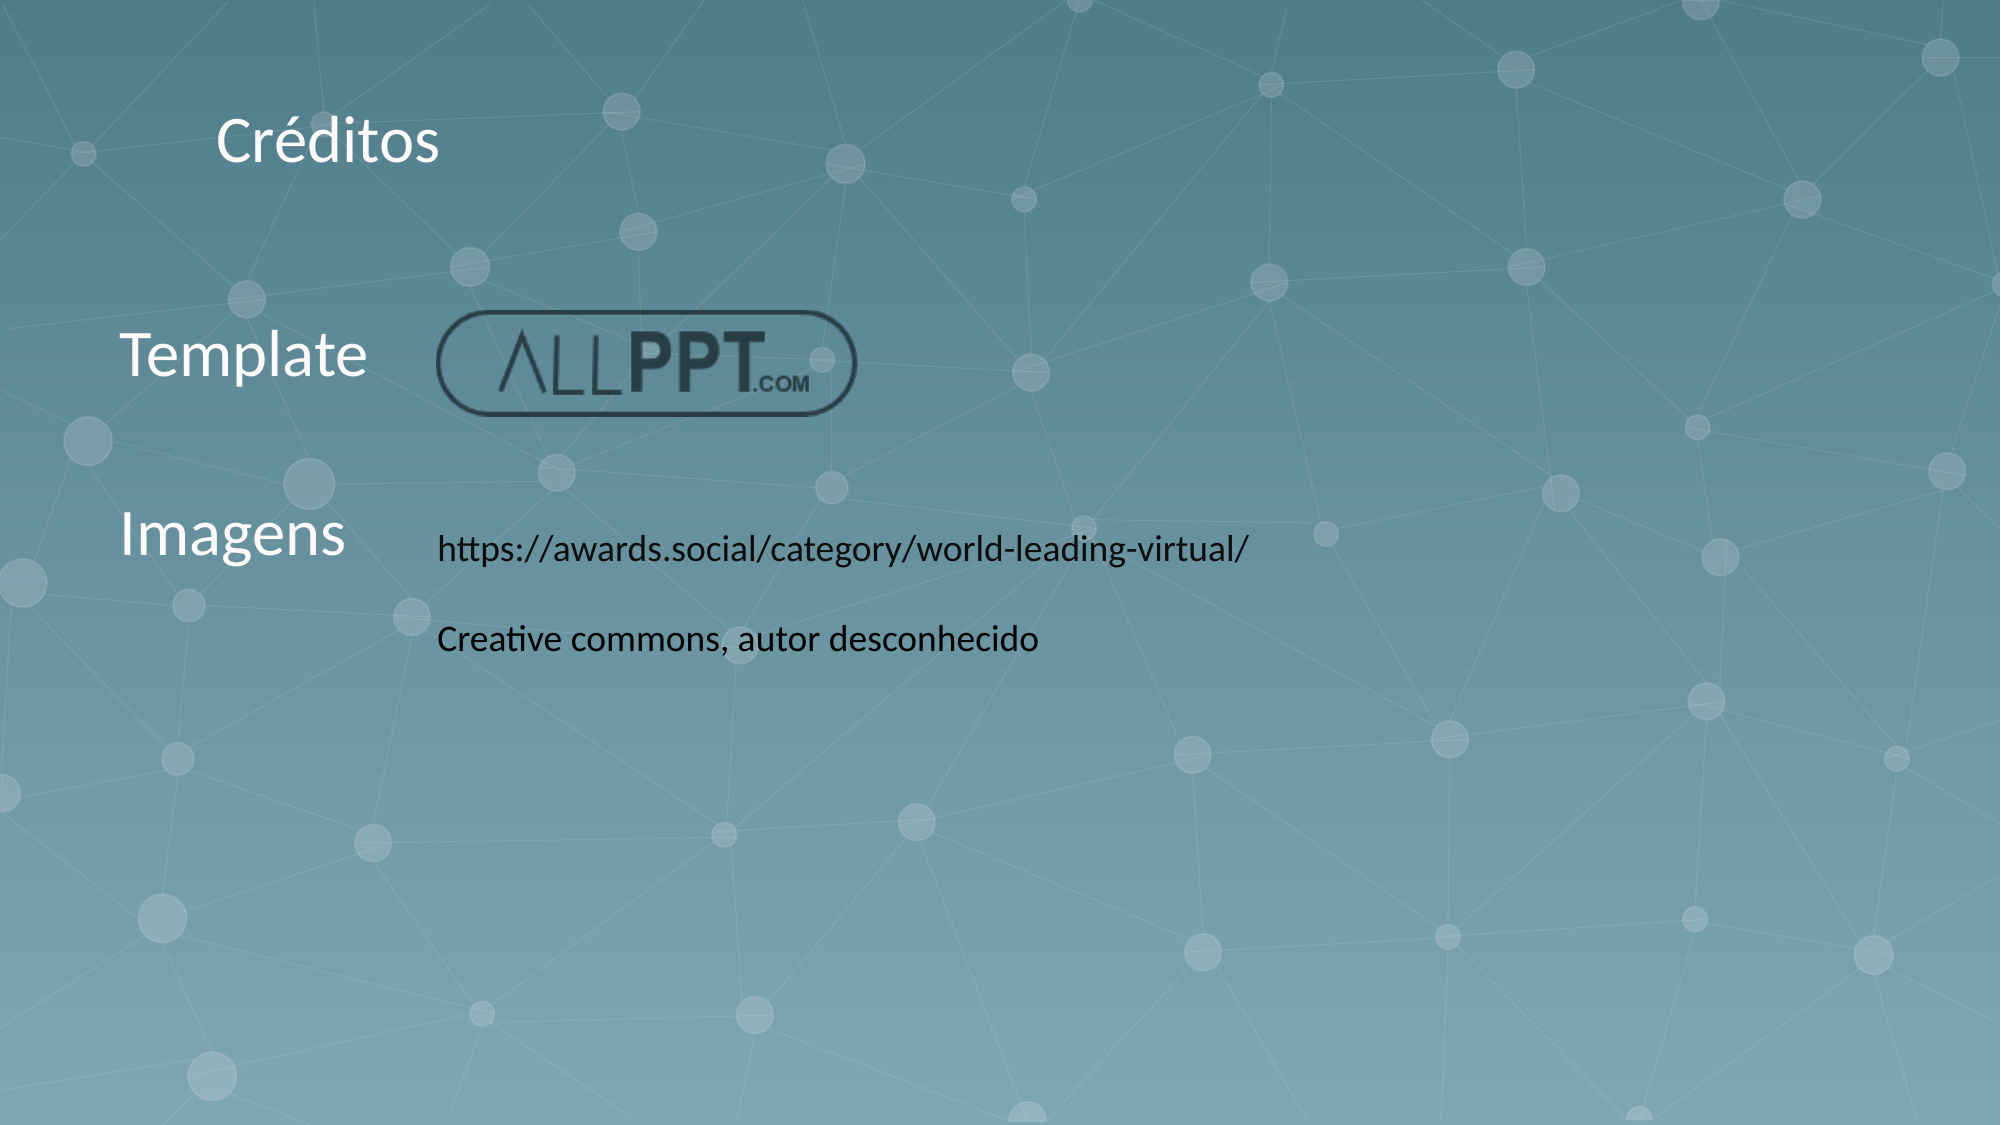

Créditos
Template
Imagens
https://awards.social/category/world-leading-virtual/
Creative commons, autor desconhecido